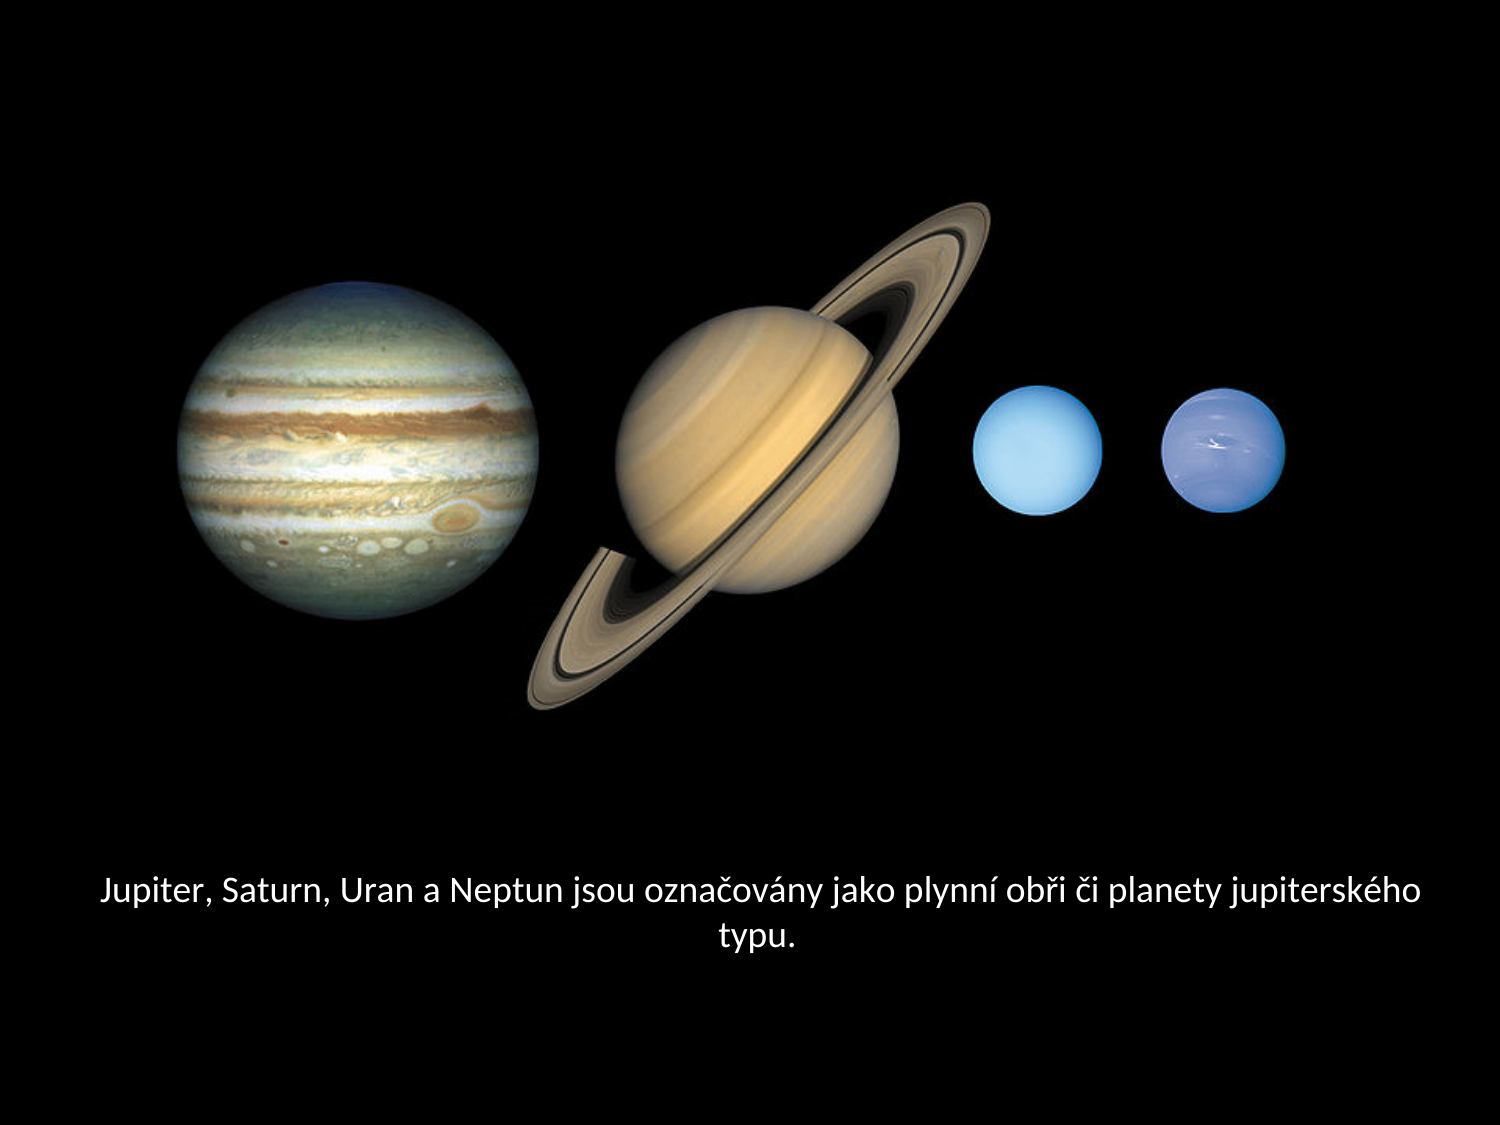

Jupiter, Saturn, Uran a Neptun jsou označovány jako plynní obři či planety jupiterského typu.